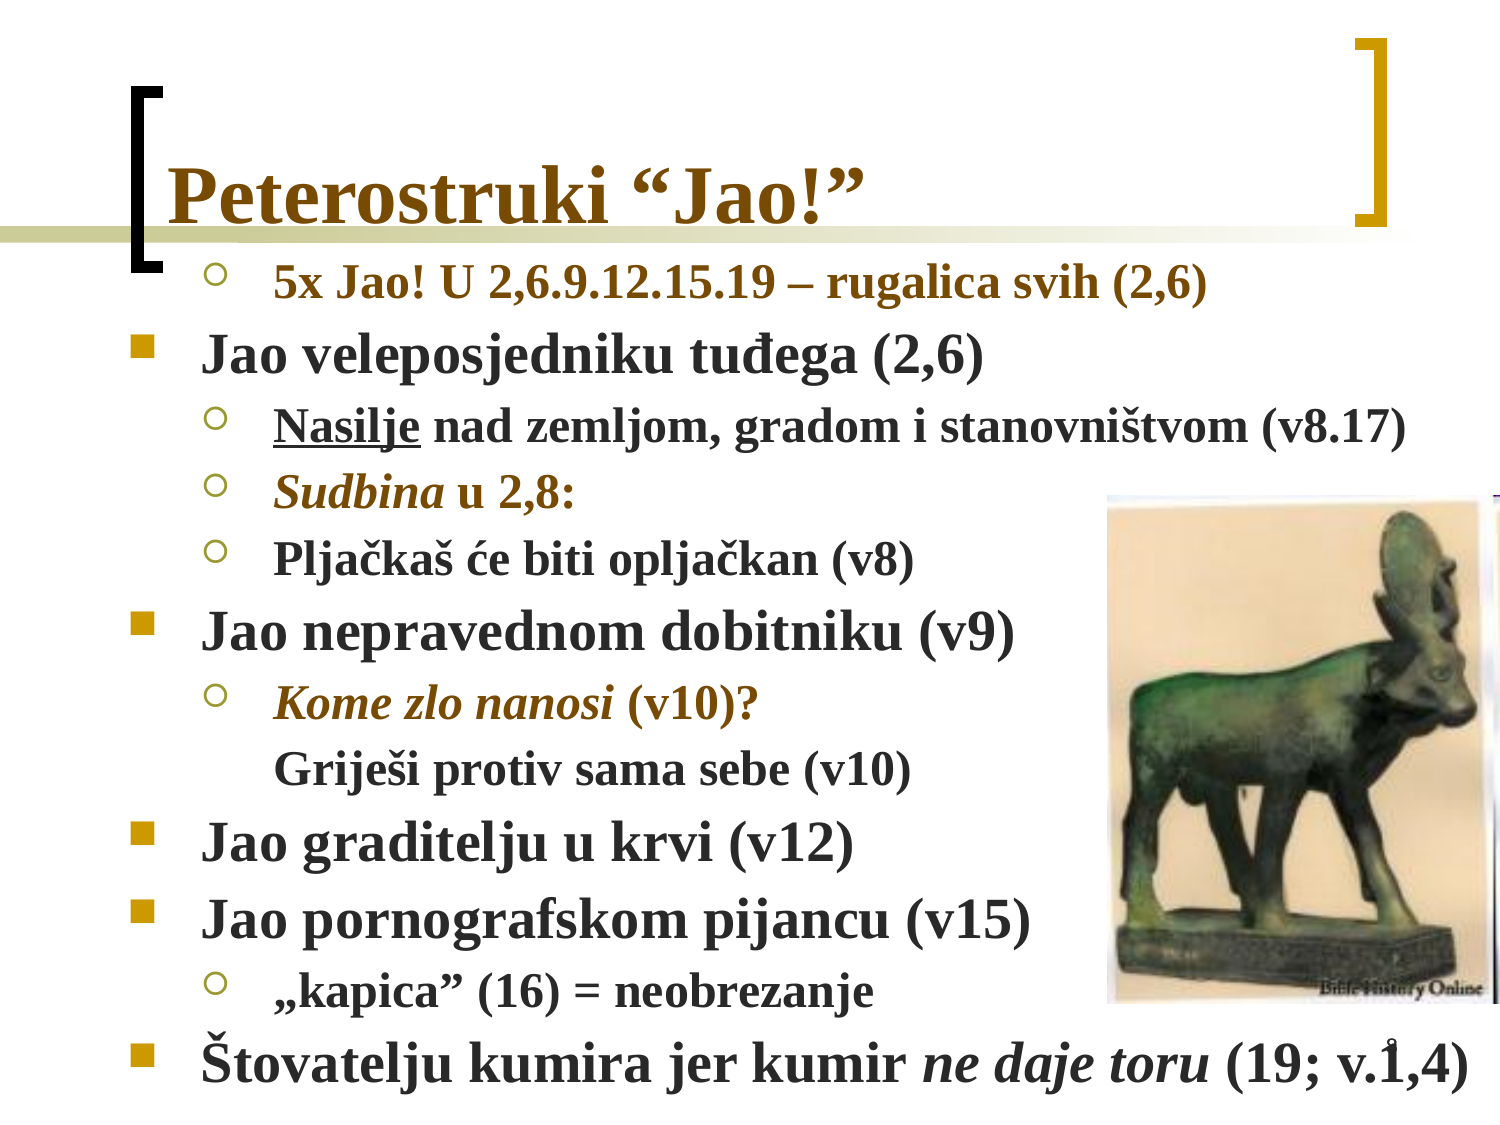

# Peterostruki “Jao!”
5x Jao! U 2,6.9.12.15.19 – rugalica svih (2,6)
Jao veleposjedniku tuđega (2,6)
Nasilje nad zemljom, gradom i stanovništvom (v8.17)
Sudbina u 2,8:
Pljačkaš će biti opljačkan (v8)
Jao nepravednom dobitniku (v9)
Kome zlo nanosi (v10)?
Griješi protiv sama sebe (v10)
Jao graditelju u krvi (v12)
Jao pornografskom pijancu (v15)
„kapica” (16) = neobrezanje
Štovatelju kumira jer kumir ne daje toru (19; v.1,4)